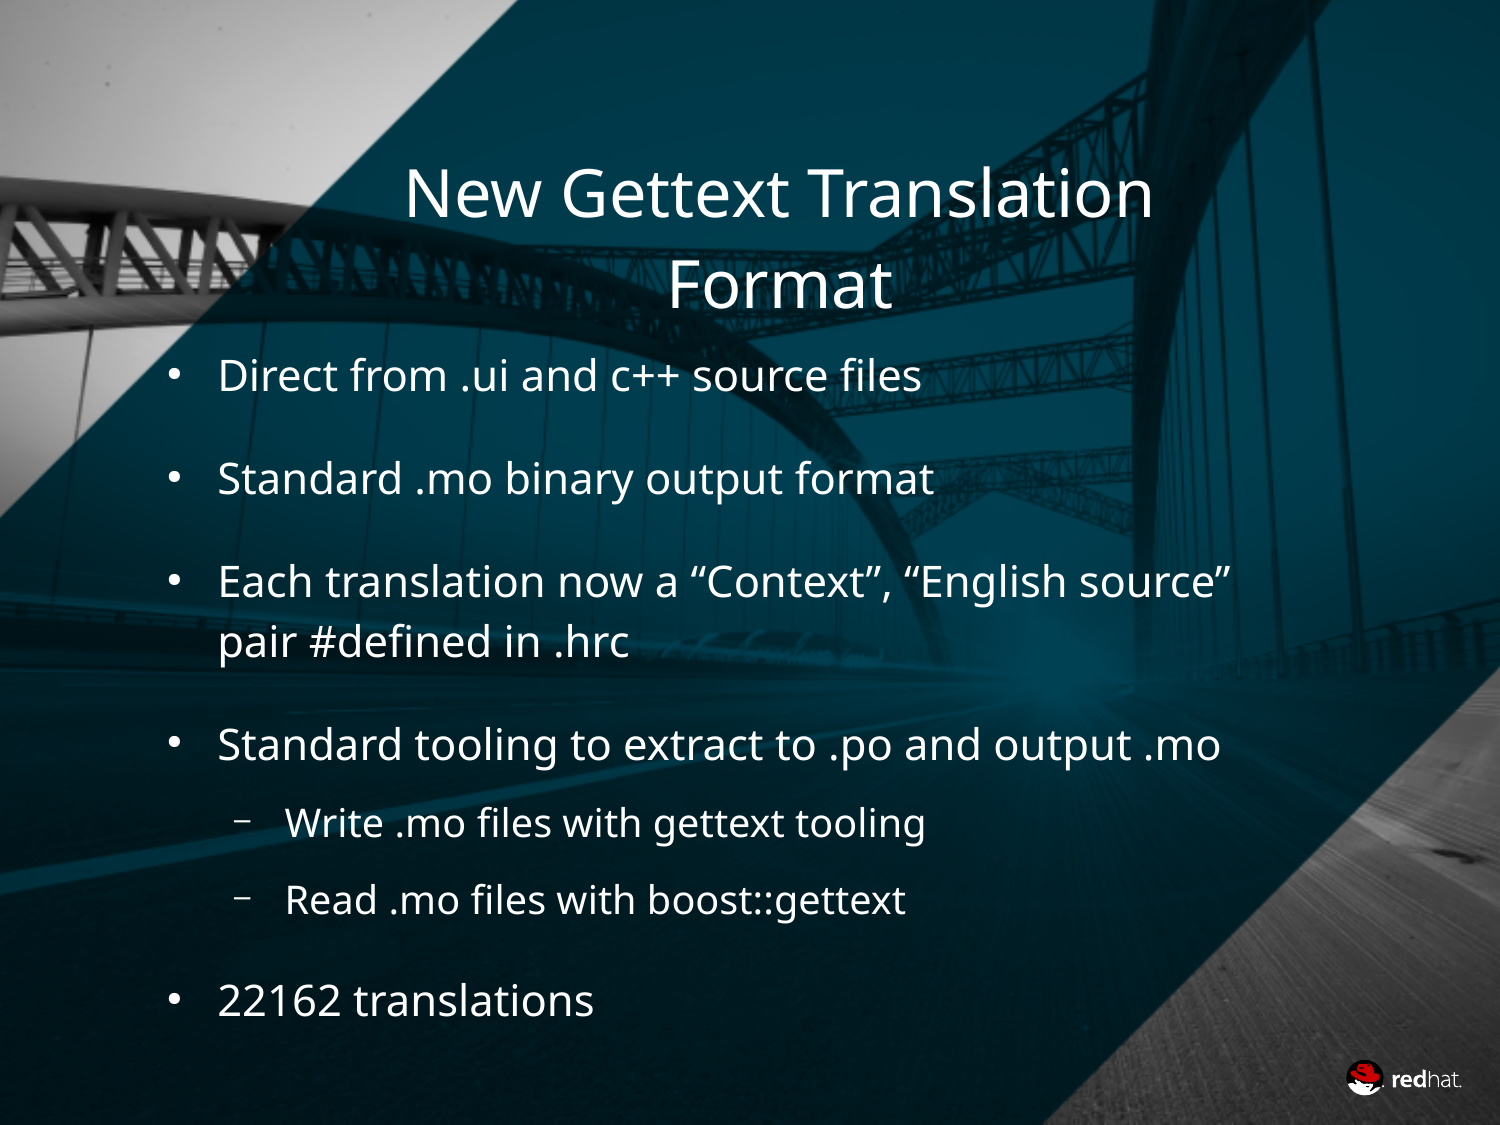

# New Gettext Translation Format
Direct from .ui and c++ source files
Standard .mo binary output format
Each translation now a “Context”, “English source” pair #defined in .hrc
Standard tooling to extract to .po and output .mo
Write .mo files with gettext tooling
Read .mo files with boost::gettext
22162 translations
INSERT DESIGNATOR, IF NEEDED
12